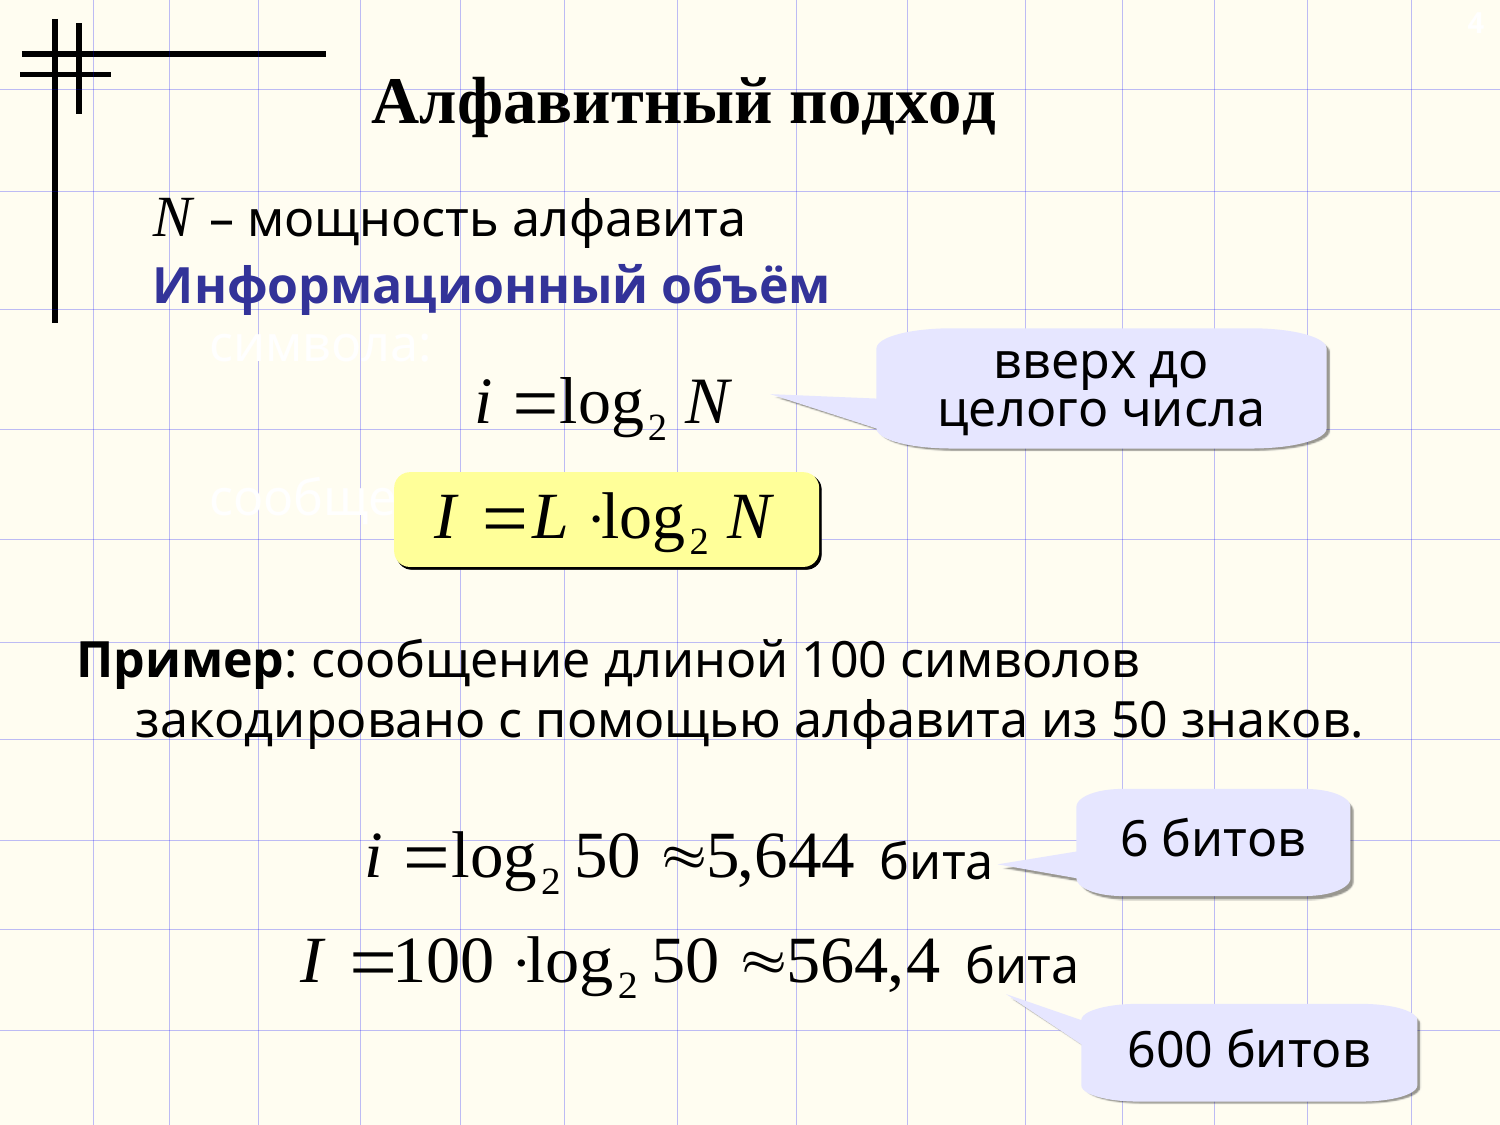

# Алфавитный подход
N 	– мощность алфавита
Информационный объём
	символа:
вверх до целого числа
	сообщения длиной L:
Пример: сообщение длиной 100 символов закодировано с помощью алфавита из 50 знаков.
6 битов
бита
бита
600 битов